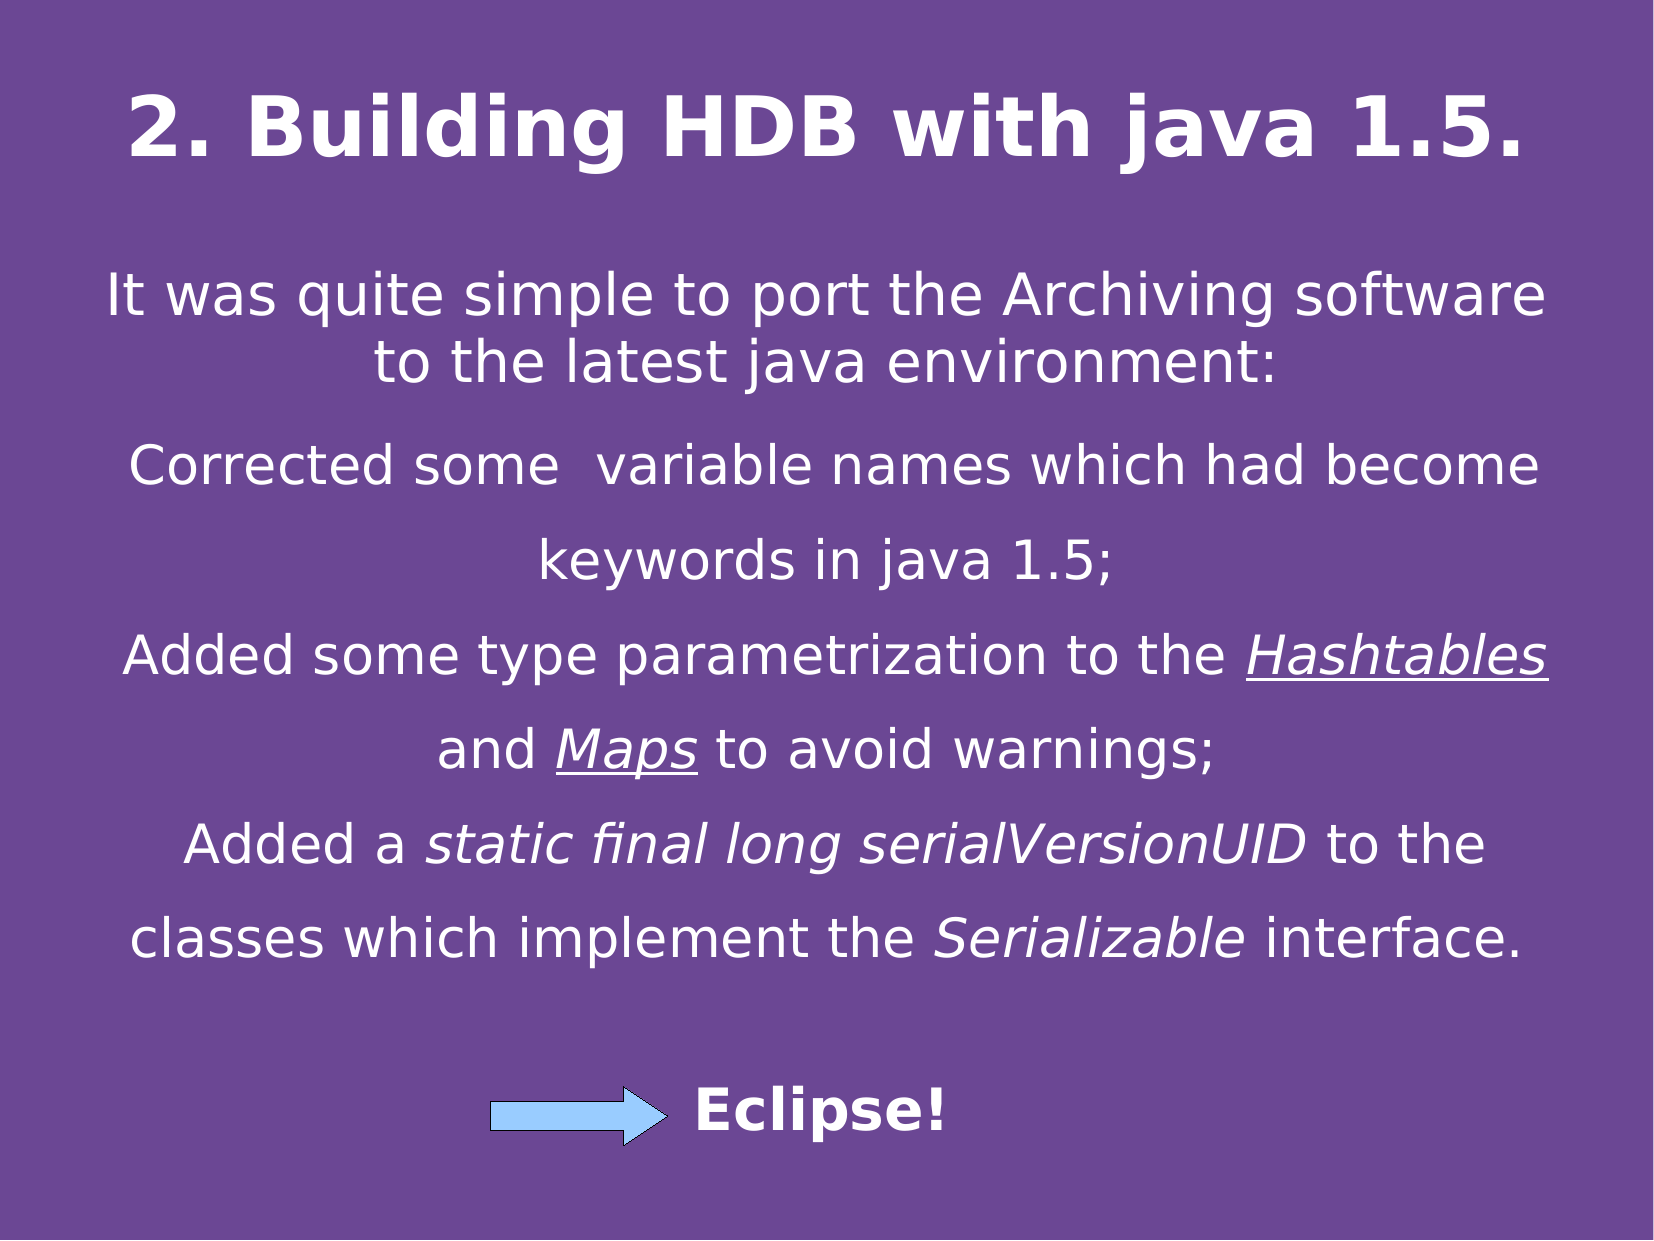

# 2. Building HDB with java 1.5.
It was quite simple to port the Archiving software to the latest java environment:
 Corrected some variable names which had become keywords in java 1.5;
 Added some type parametrization to the Hashtables and Maps to avoid warnings;
 Added a static final long serialVersionUID to the classes which implement the Serializable interface.
Eclipse!